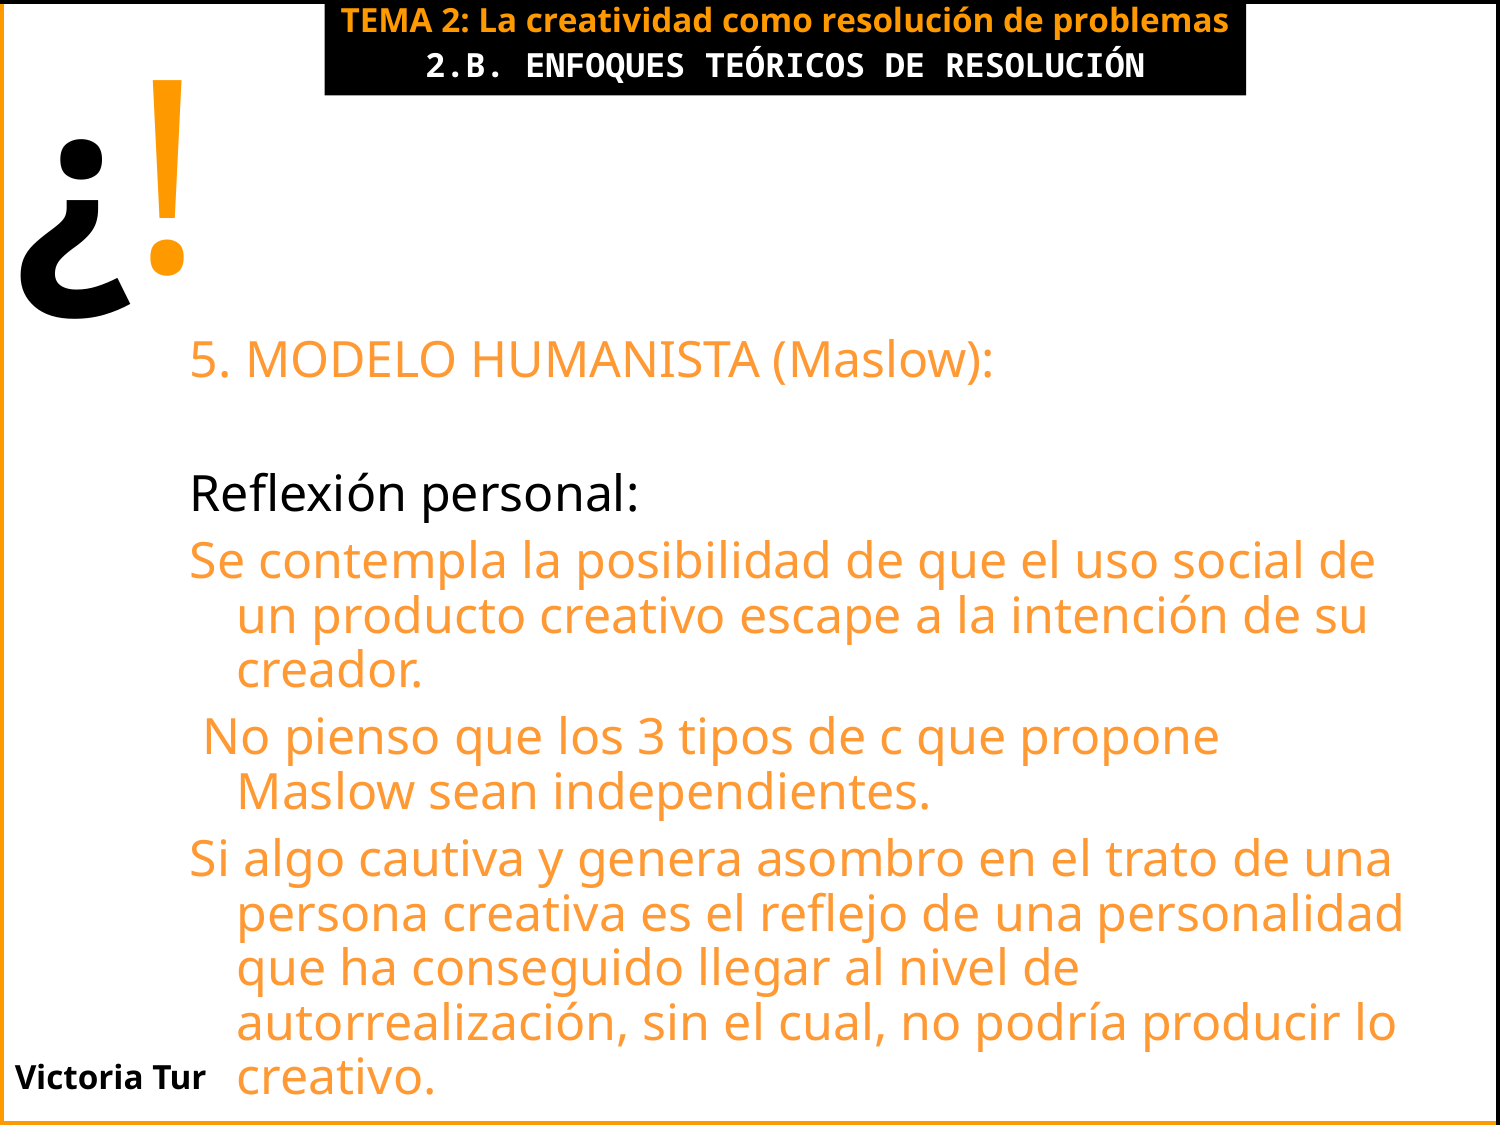

# 5. MODELO HUMANISTA (Maslow):
Reflexión personal:
Se contempla la posibilidad de que el uso social de un producto creativo escape a la intención de su creador.
 No pienso que los 3 tipos de c que propone Maslow sean independientes.
Si algo cautiva y genera asombro en el trato de una persona creativa es el reflejo de una personalidad que ha conseguido llegar al nivel de autorrealización, sin el cual, no podría producir lo creativo.